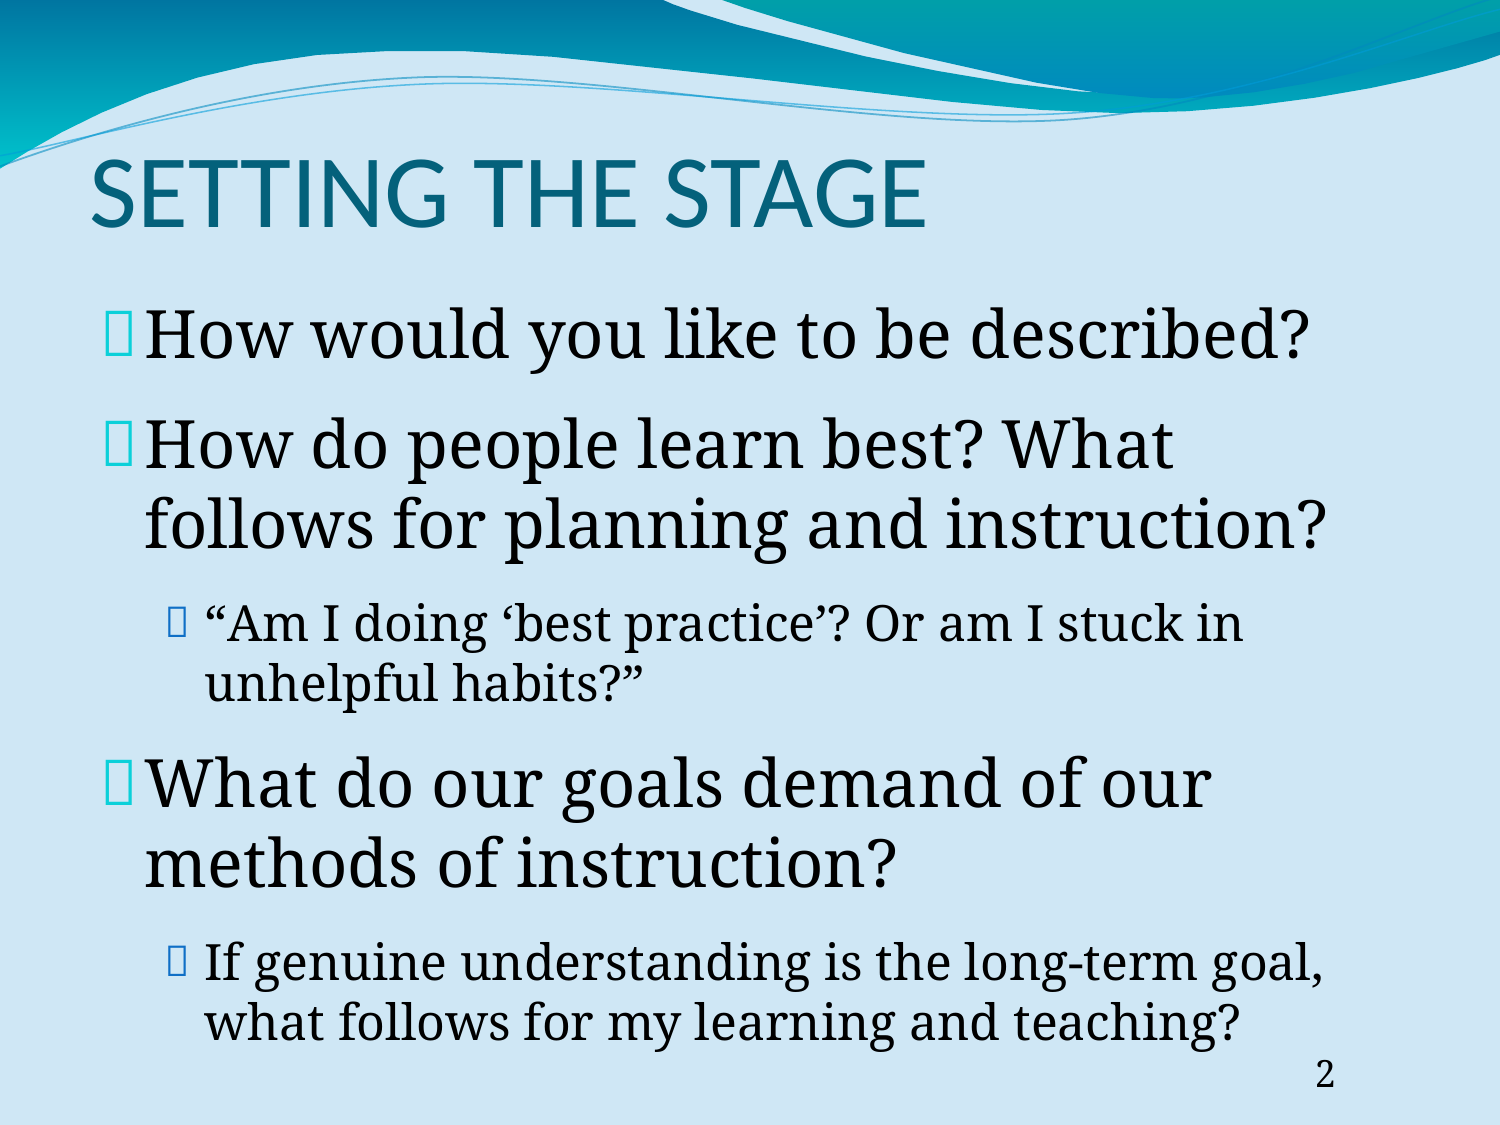

# SETTING THE STAGE
How would you like to be described?
How do people learn best? What follows for planning and instruction?
“Am I doing ‘best practice’? Or am I stuck in unhelpful habits?”
What do our goals demand of our methods of instruction?
If genuine understanding is the long-term goal, what follows for my learning and teaching?